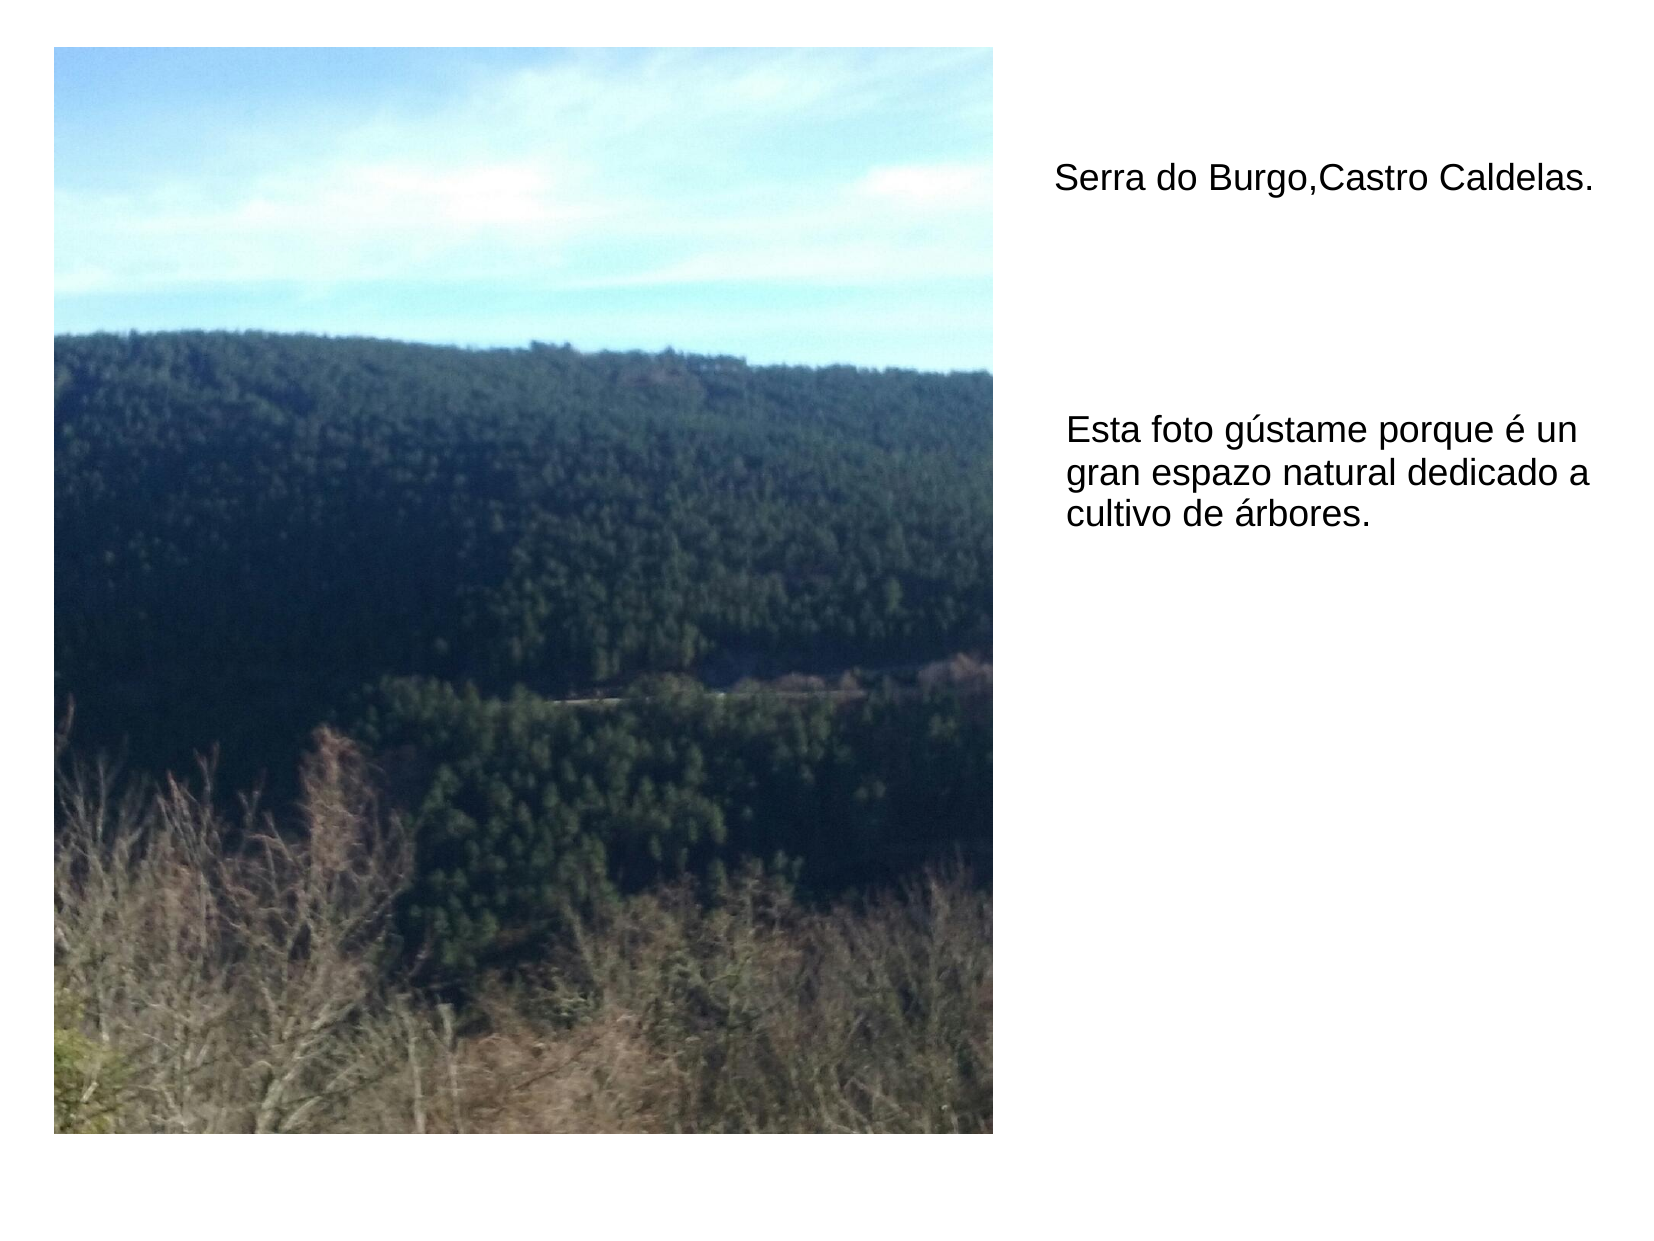

Serra do Burgo,Castro Caldelas.
Esta foto gústame porque é un gran espazo natural dedicado a cultivo de árbores.